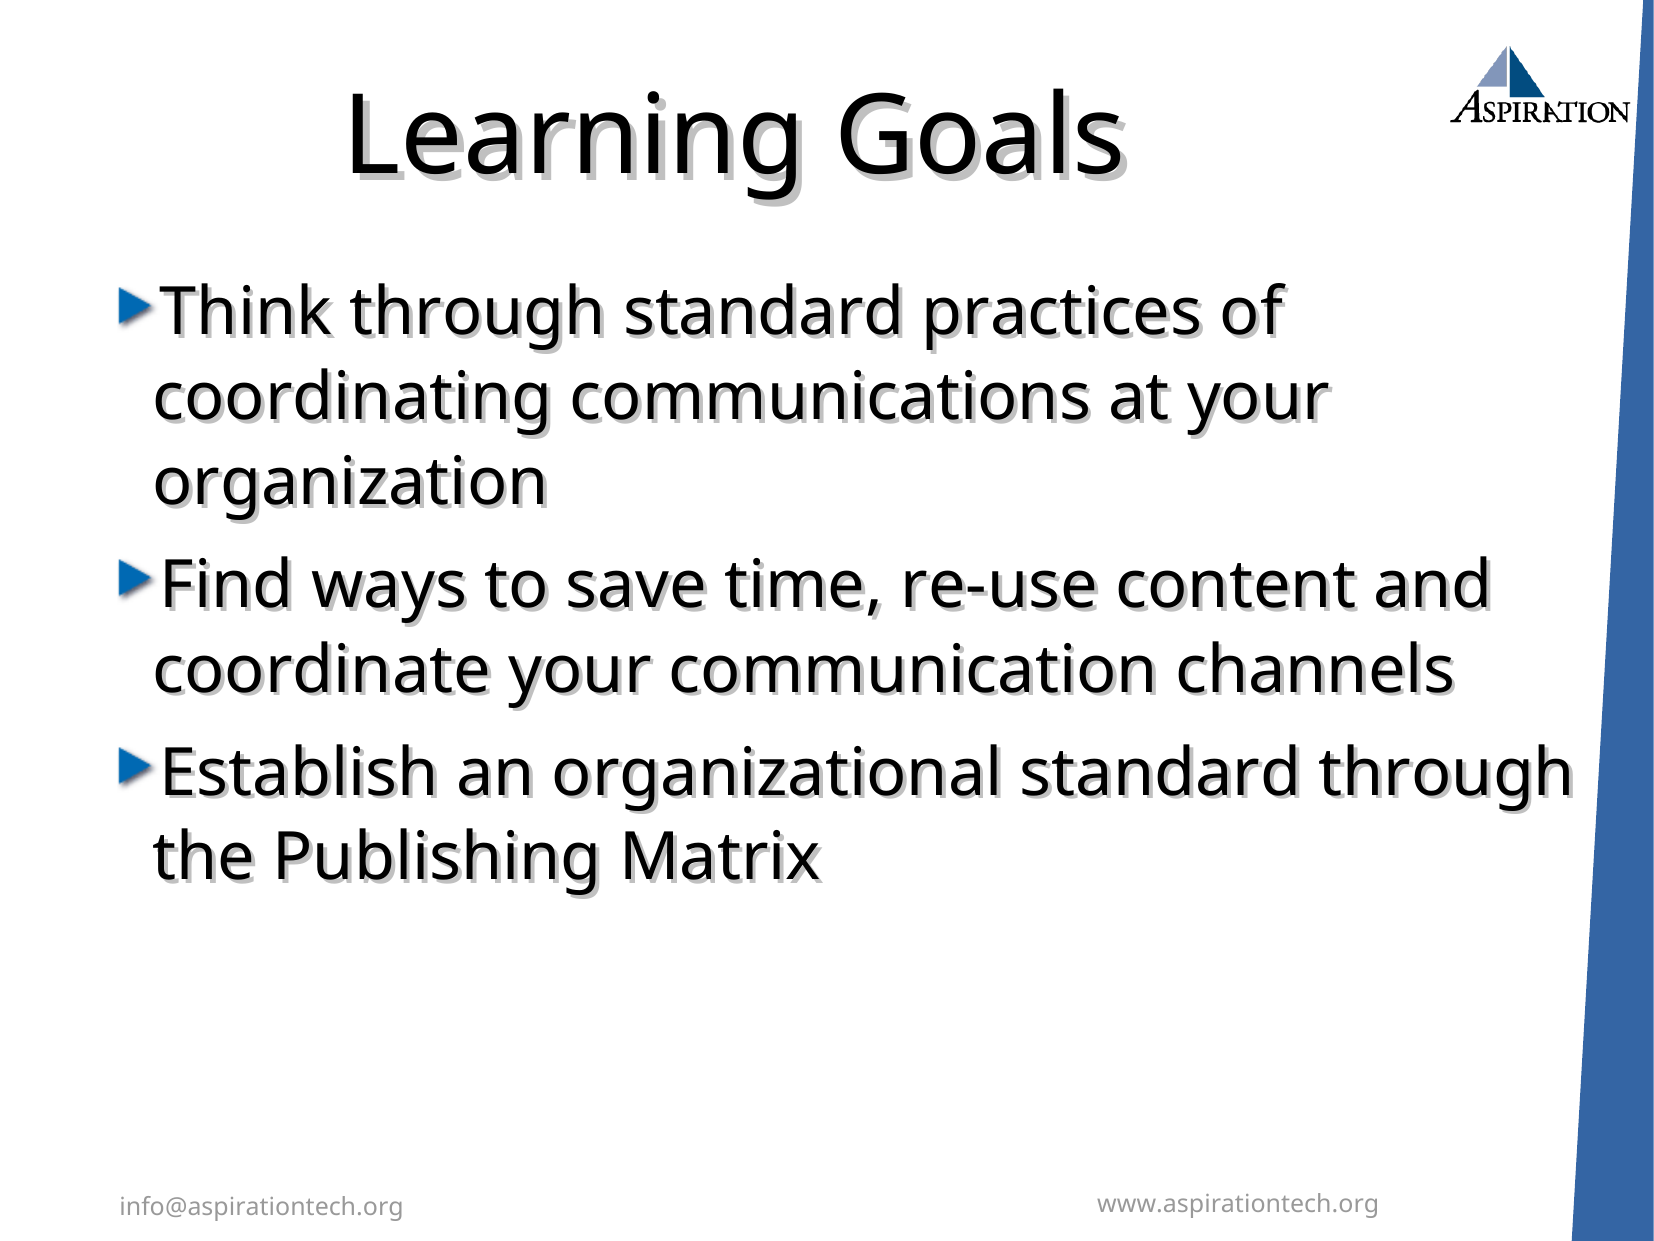

# Learning Goals
Think through standard practices of coordinating communications at your organization
Find ways to save time, re-use content and coordinate your communication channels
Establish an organizational standard through the Publishing Matrix